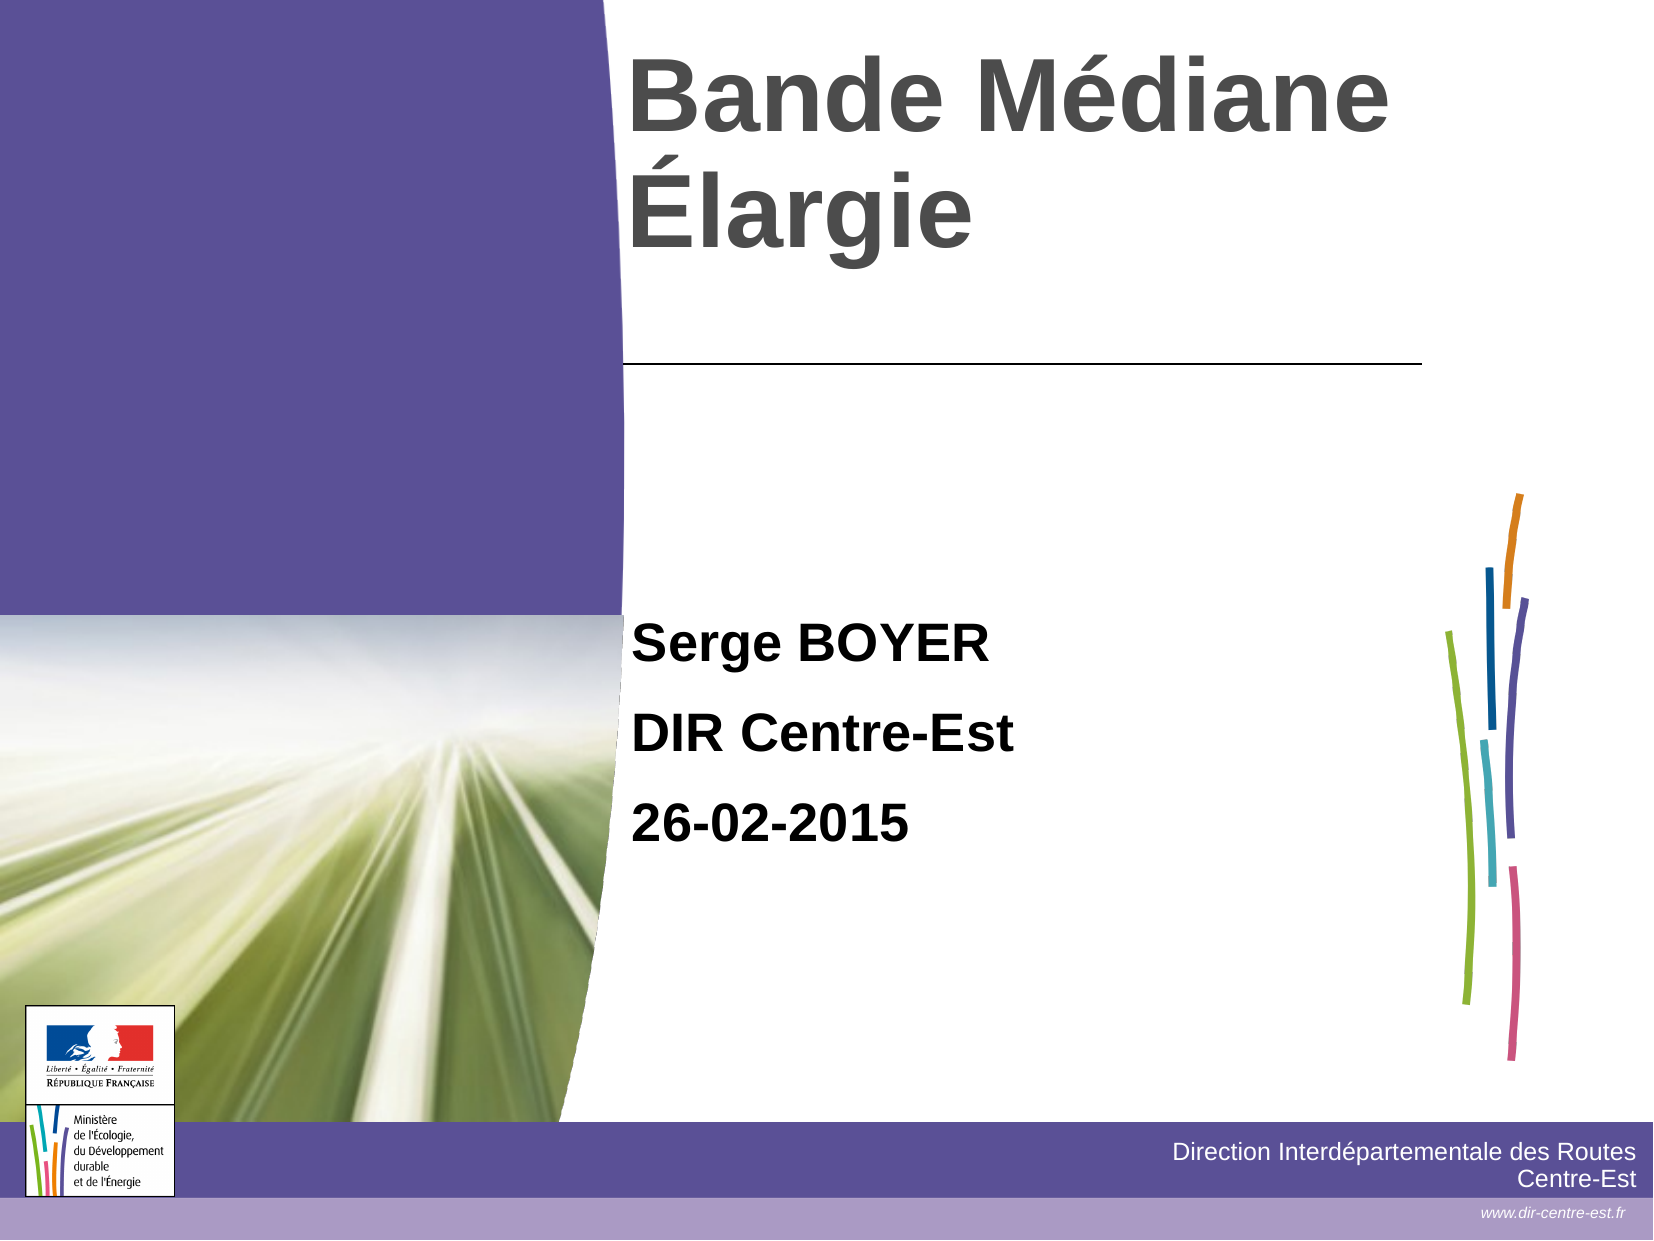

# Bande Médiane Élargie
Serge BOYER
DIR Centre-Est
26-02-2015